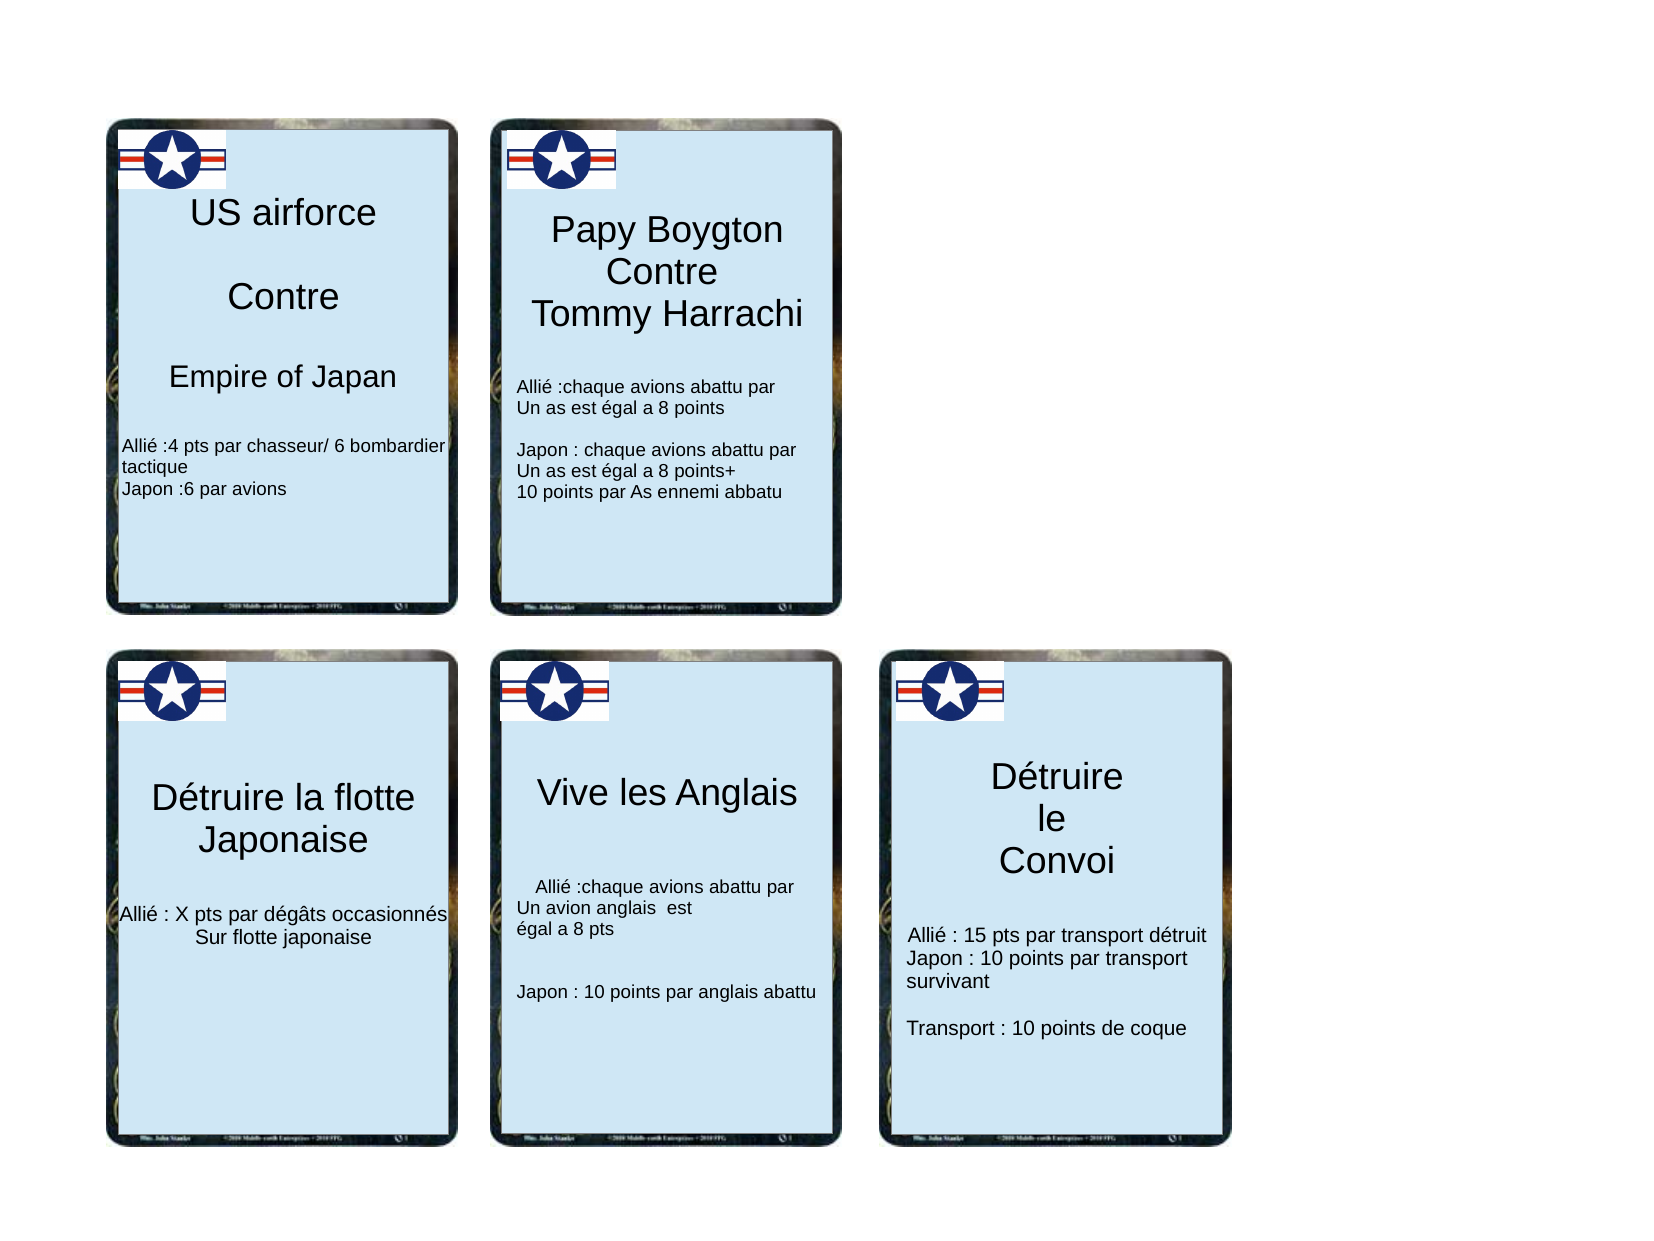

Trench
Strafing
Mission
US airforce
Contre
Empire of Japan
Allié :4 pts par chasseur/ 6 bombardier
tactique
Japon :6 par avions
Papy Boygton
Contre
Tommy Harrachi
Allié :chaque avions abattu par
Un as est égal a 8 points
Japon : chaque avions abattu par
Un as est égal a 8 points+
10 points par As ennemi abbatu
Vive les Anglais
Allié :chaque avions abattu par
Un avion anglais est
égal a 8 pts
Japon : 10 points par anglais abattu
Détruire la flotte
Japonaise
Allié : X pts par dégâts occasionnés
Sur flotte japonaise
Détruire
le
Convoi
Allié : 15 pts par transport détruit
Japon : 10 points par transport
survivant
Transport : 10 points de coque